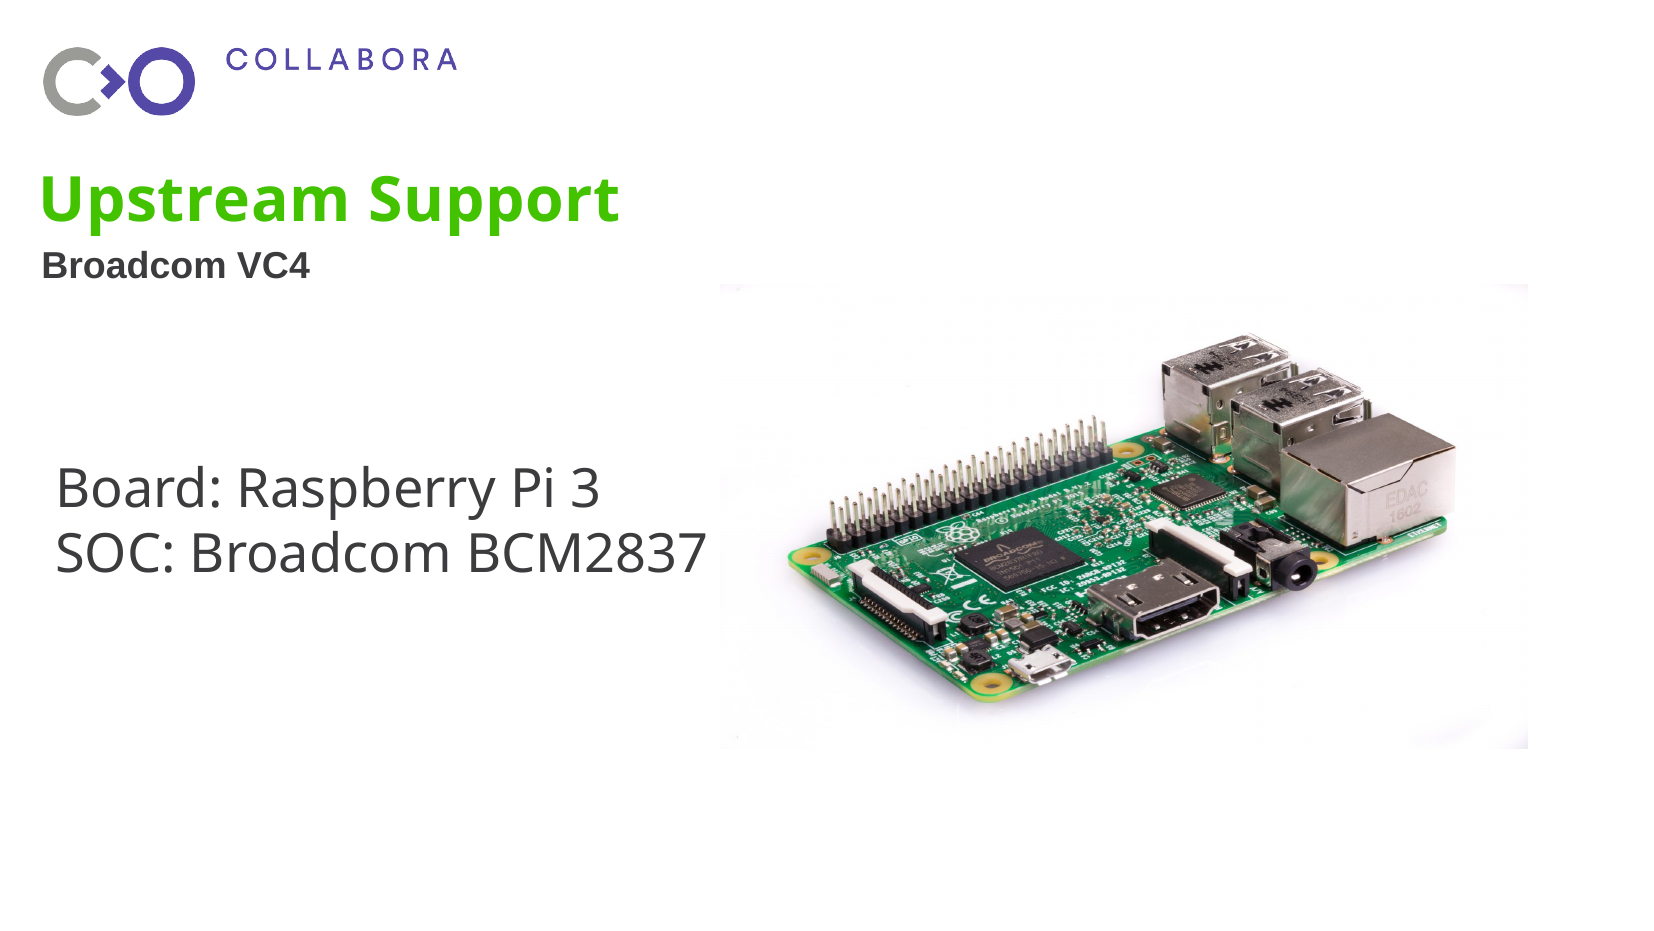

# Upstream Support
Broadcom VC4
Board: Raspberry Pi 3
SOC: Broadcom BCM2837